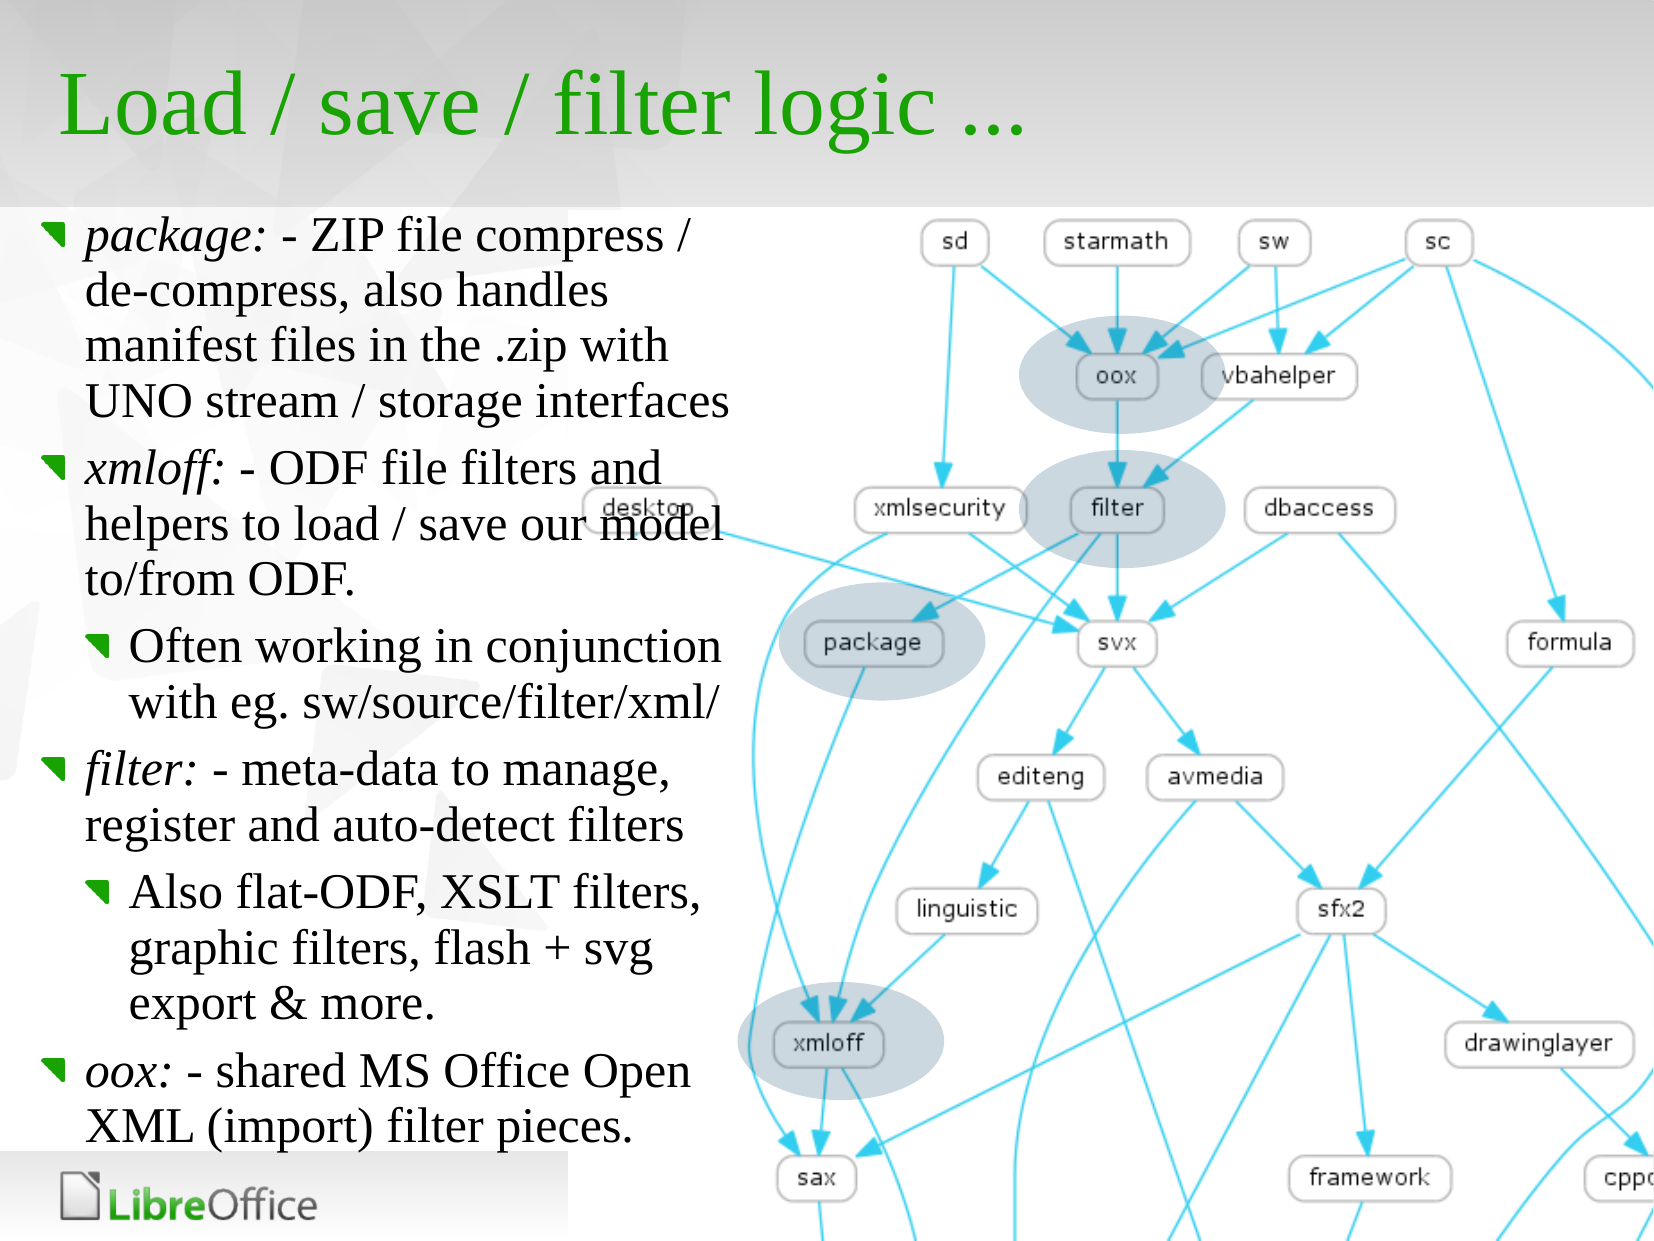

# Load / save / filter logic ...
package: - ZIP file compress / de-compress, also handles manifest files in the .zip with UNO stream / storage interfaces
xmloff: - ODF file filters and helpers to load / save our model to/from ODF.
Often working in conjunction with eg. sw/source/filter/xml/
filter: - meta-data to manage, register and auto-detect filters
Also flat-ODF, XSLT filters, graphic filters, flash + svg export & more.
oox: - shared MS Office Open XML (import) filter pieces.
18